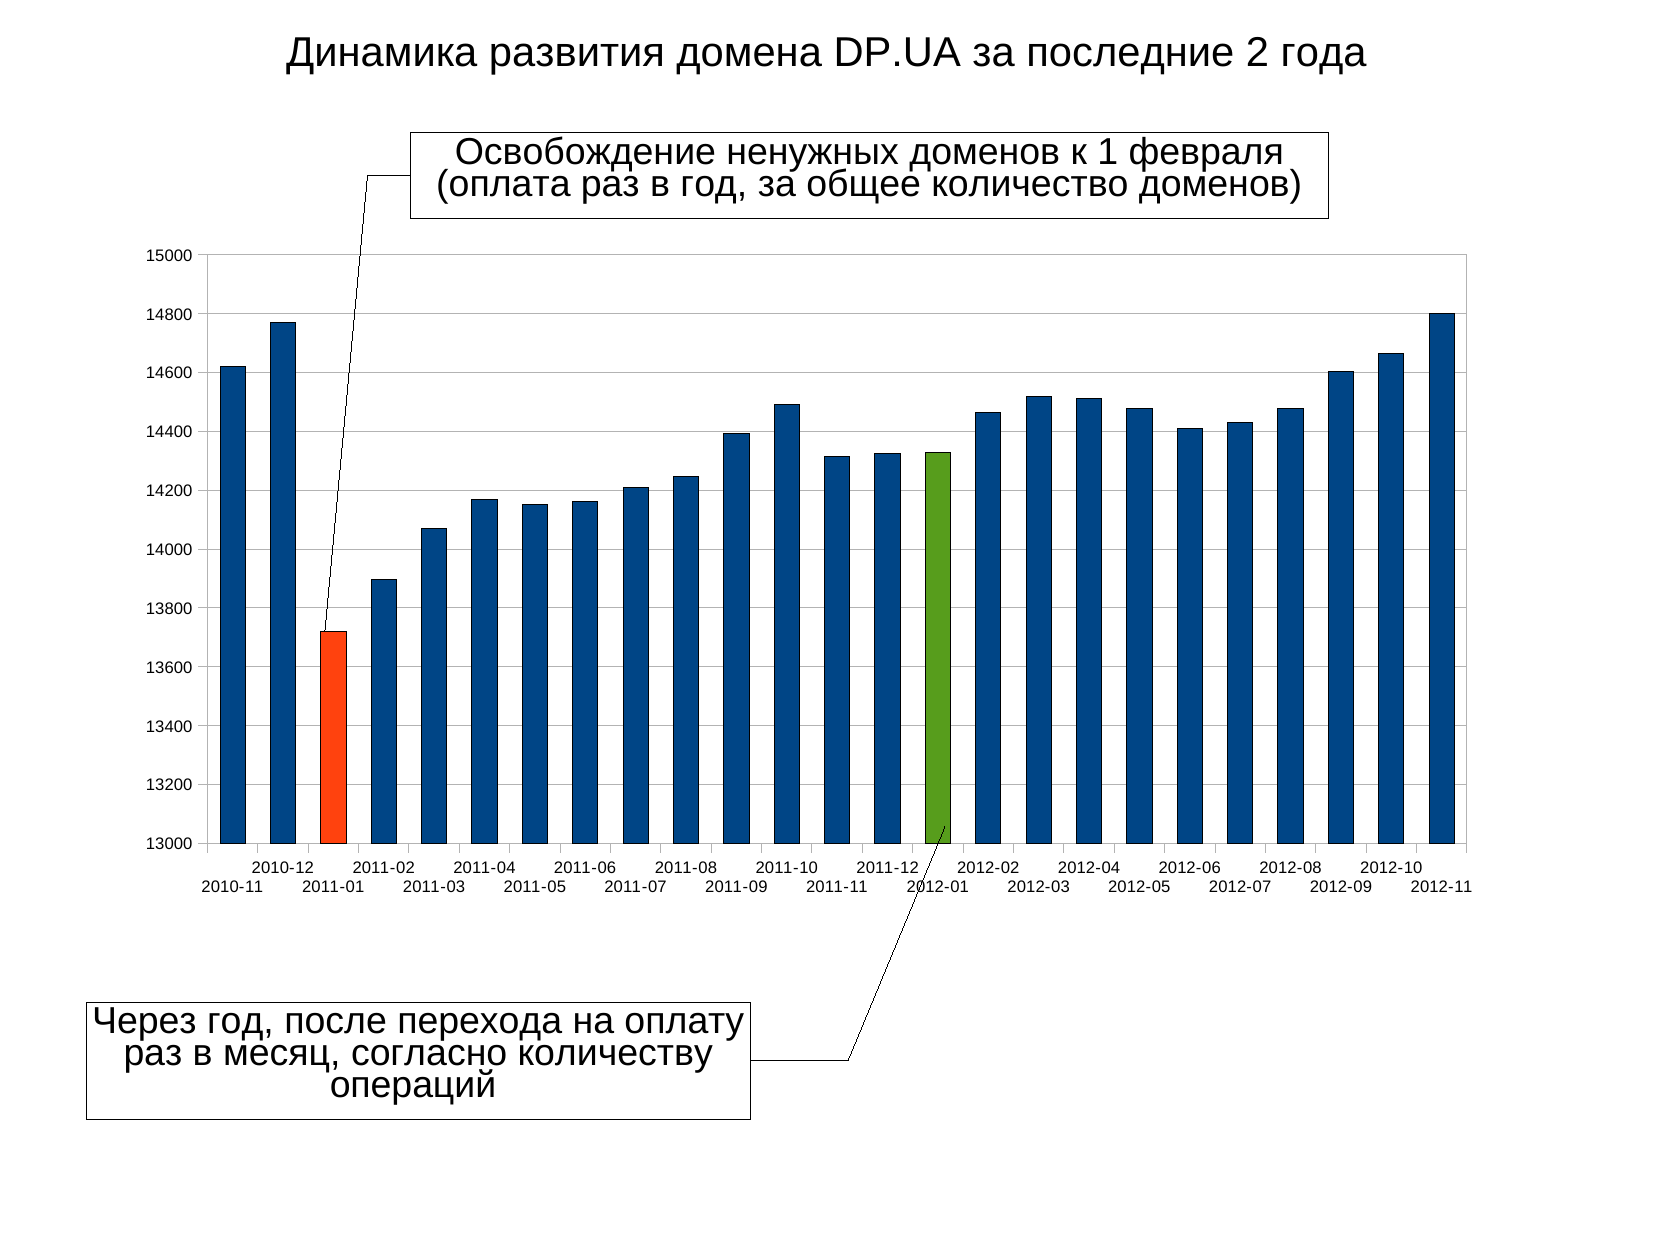

# Динамика развития домена DP.UA за последние 2 года
### Chart
| Category | Доменов |
|---|---|
| 2010-11 | 14620.0 |
| 2010-12 | 14771.0 |
| 2011-01 | 13721.0 |
| 2011-02 | 13898.0 |
| 2011-03 | 14071.0 |
| 2011-04 | 14169.0 |
| 2011-05 | 14151.0 |
| 2011-06 | 14162.0 |
| 2011-07 | 14208.0 |
| 2011-08 | 14246.0 |
| 2011-09 | 14393.0 |
| 2011-10 | 14490.0 |
| 2011-11 | 14314.0 |
| 2011-12 | 14326.0 |
| 2012-01 | 14330.0 |
| 2012-02 | 14463.0 |
| 2012-03 | 14519.0 |
| 2012-04 | 14511.0 |
| 2012-05 | 14479.0 |
| 2012-06 | 14409.0 |
| 2012-07 | 14430.0 |
| 2012-08 | 14479.0 |
| 2012-09 | 14605.0 |
| 2012-10 | 14664.0 |
| 2012-11 | 14801.0 |